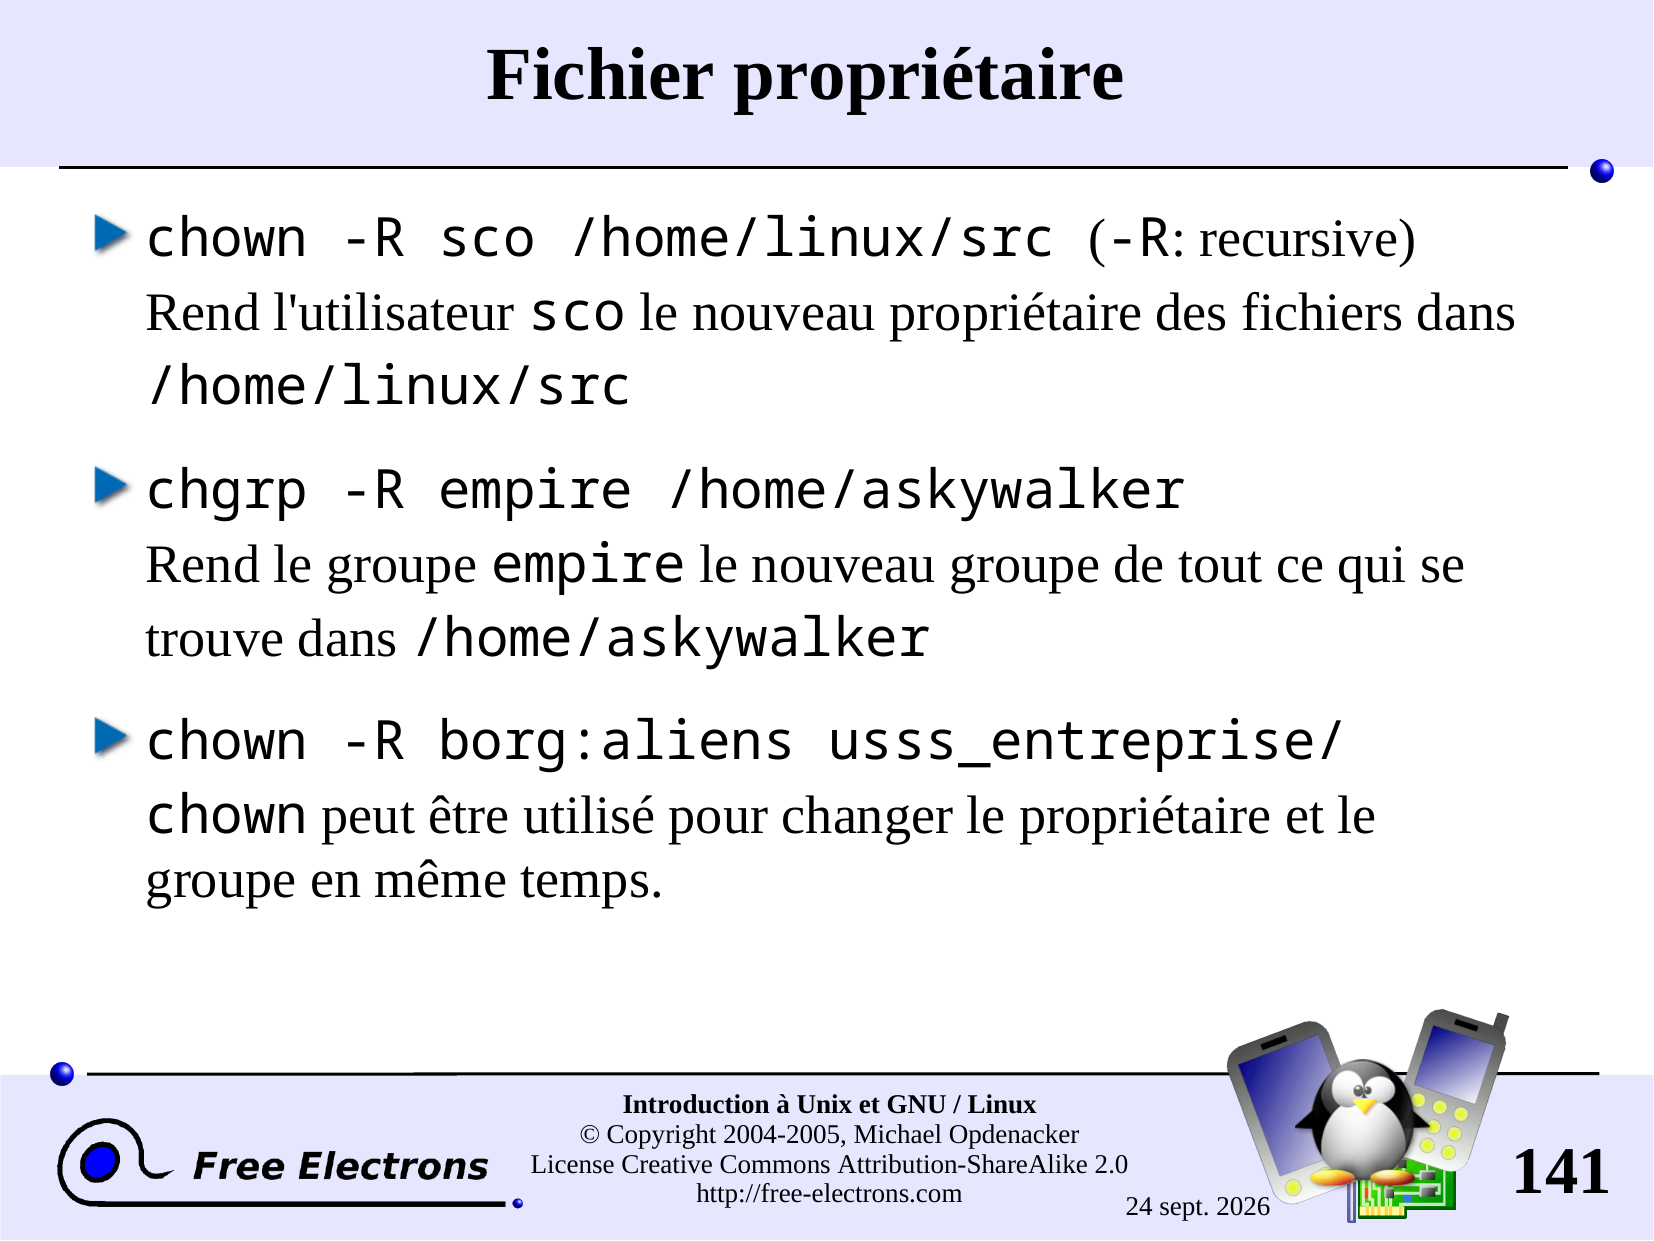

# Fichier propriétaire
chown -R sco /home/linux/src (-R: recursive)
Rend l'utilisateur sco le nouveau propriétaire des fichiers dans /home/linux/src
chgrp -R empire /home/askywalker
Rend le groupe empire le nouveau groupe de tout ce qui se trouve dans /home/askywalker
chown -R borg:aliens usss_entreprise/
chown peut être utilisé pour changer le propriétaire et le groupe en même temps.